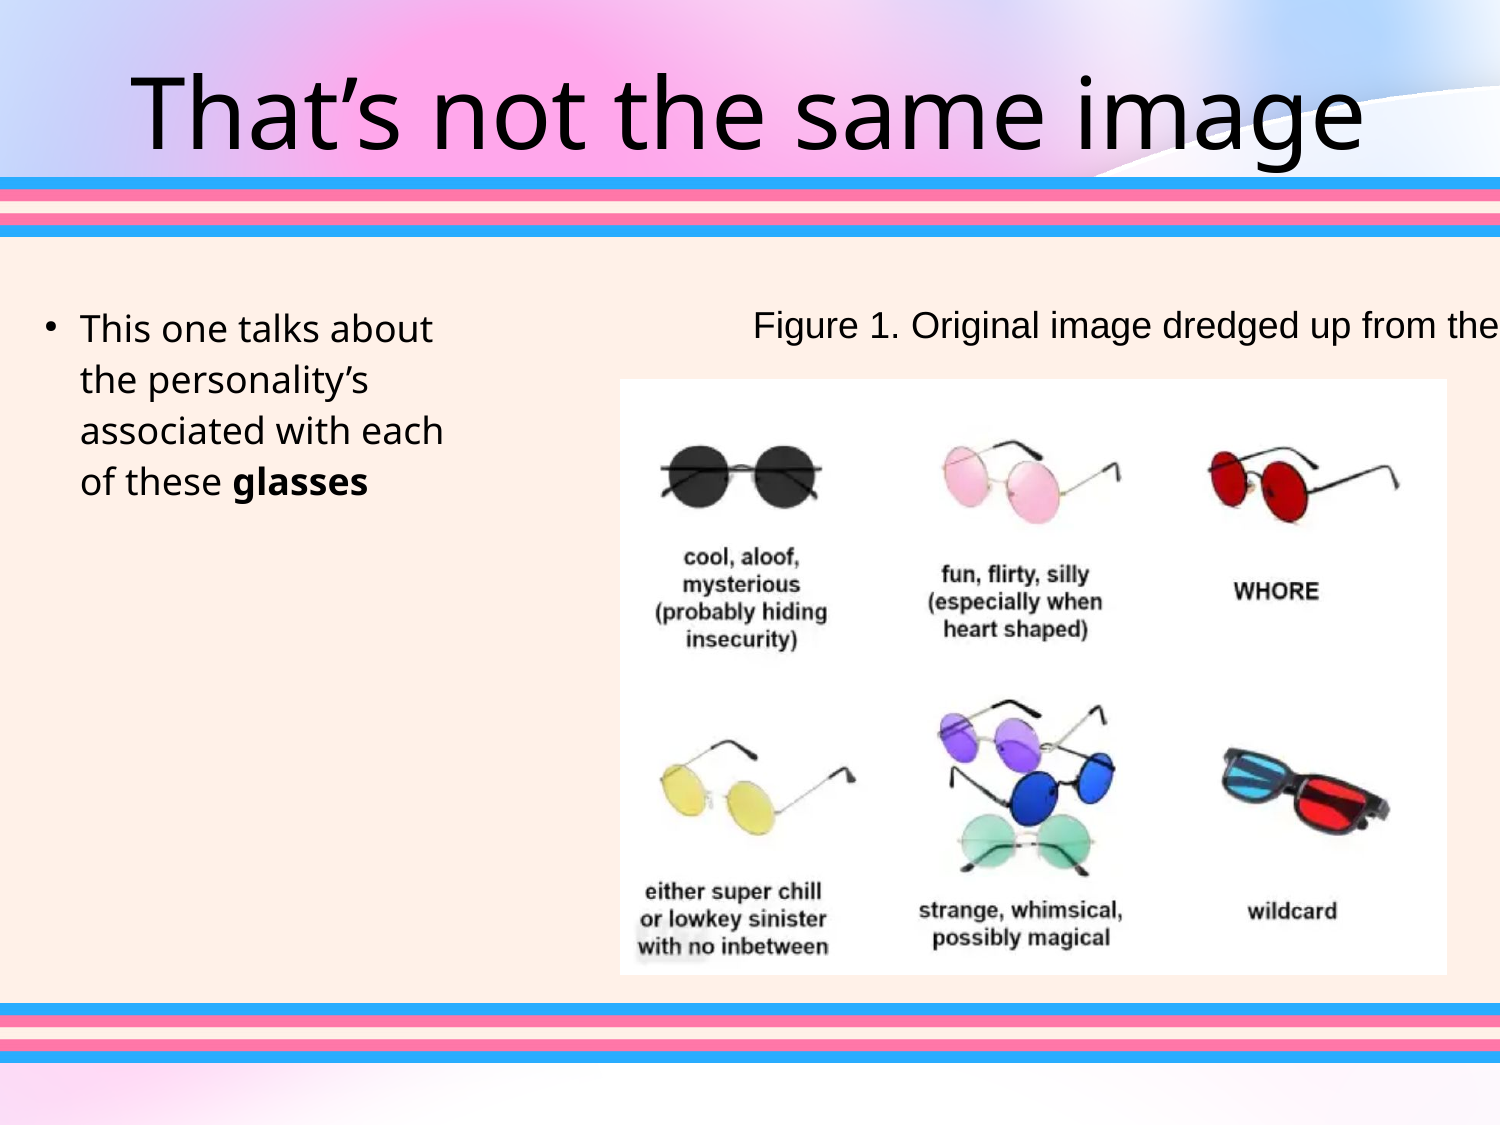

# That’s not the same image
This one talks about the personality’s associated with each of these glasses
Figure 1. Original image dredged up from the